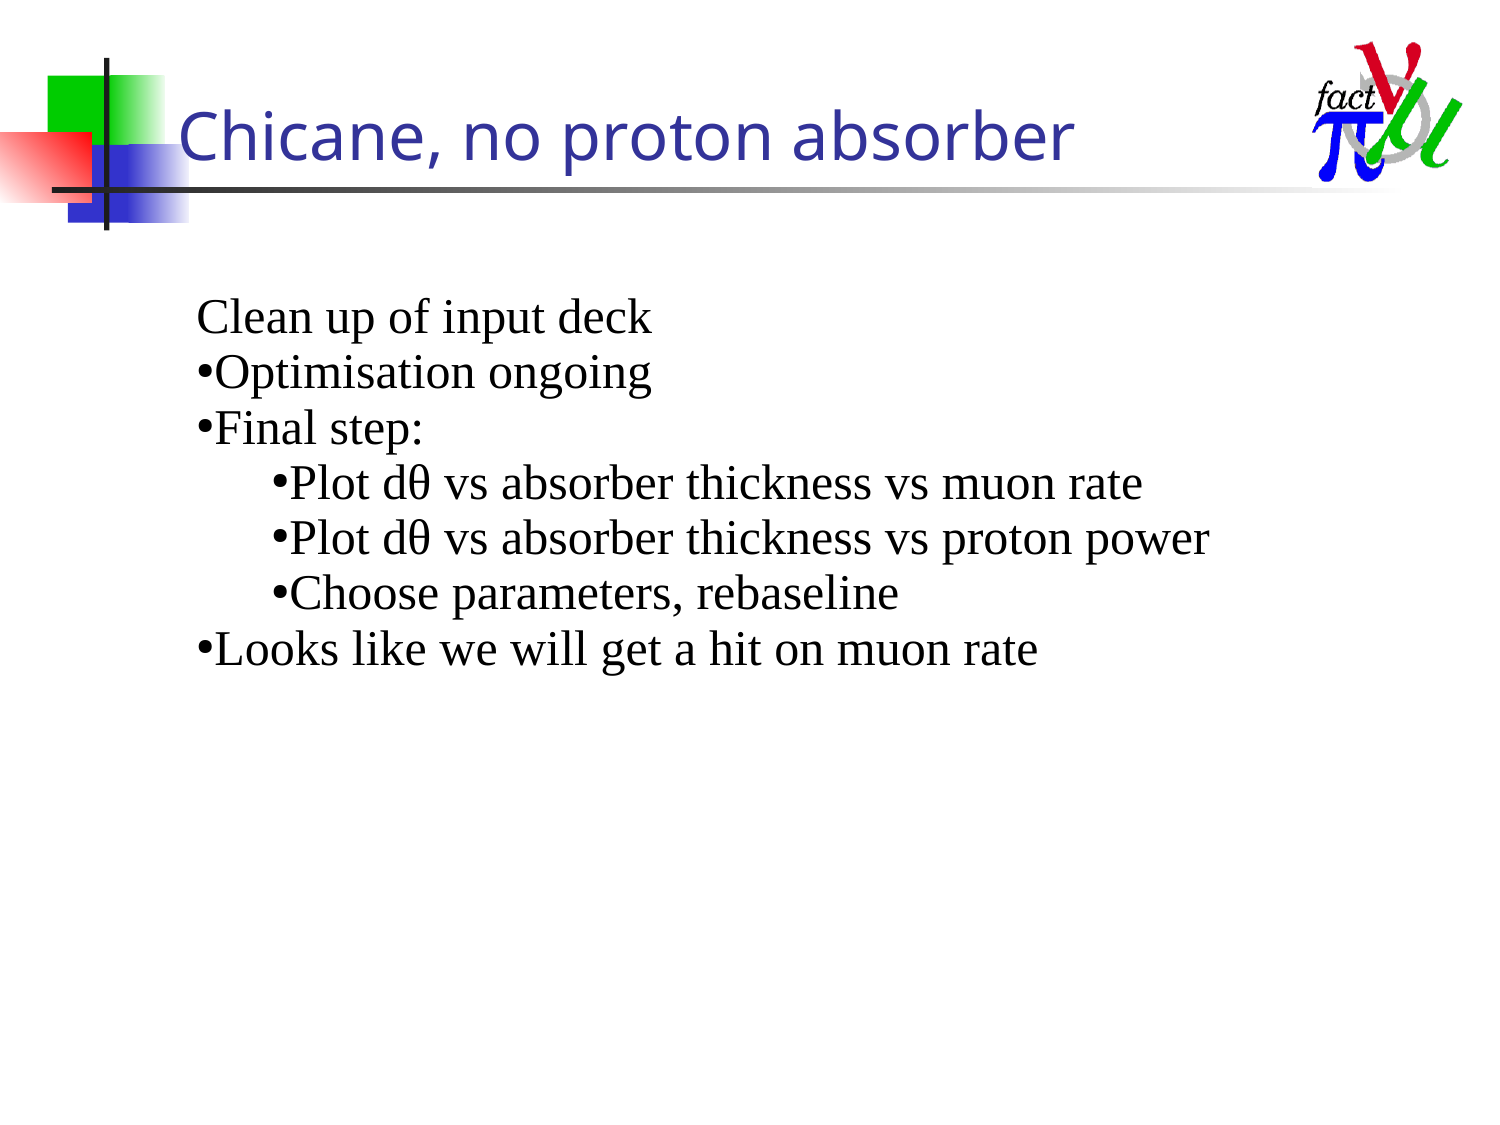

# Chicane, no proton absorber
Clean up of input deck
Optimisation ongoing
Final step:
Plot dθ vs absorber thickness vs muon rate
Plot dθ vs absorber thickness vs proton power
Choose parameters, rebaseline
Looks like we will get a hit on muon rate